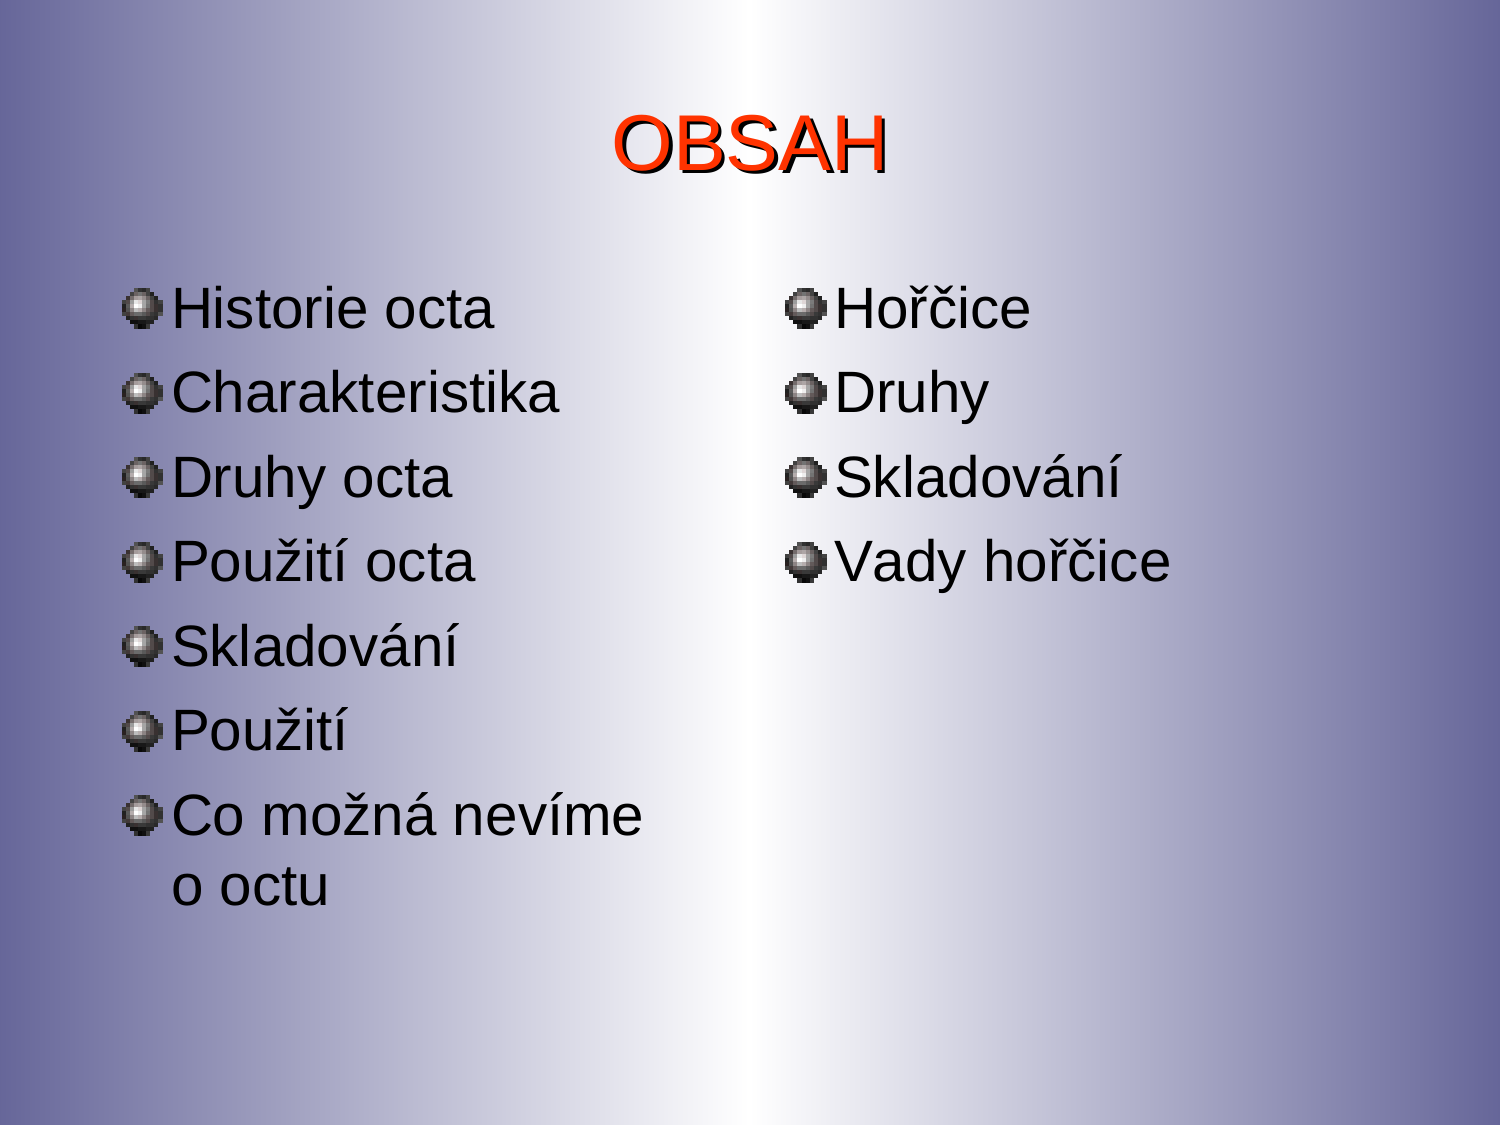

# OBSAH
Historie octa
Charakteristika
Druhy octa
Použití octa
Skladování
Použití
Co možná nevíme
o octu
Hořčice
Druhy
Skladování
Vady hořčice